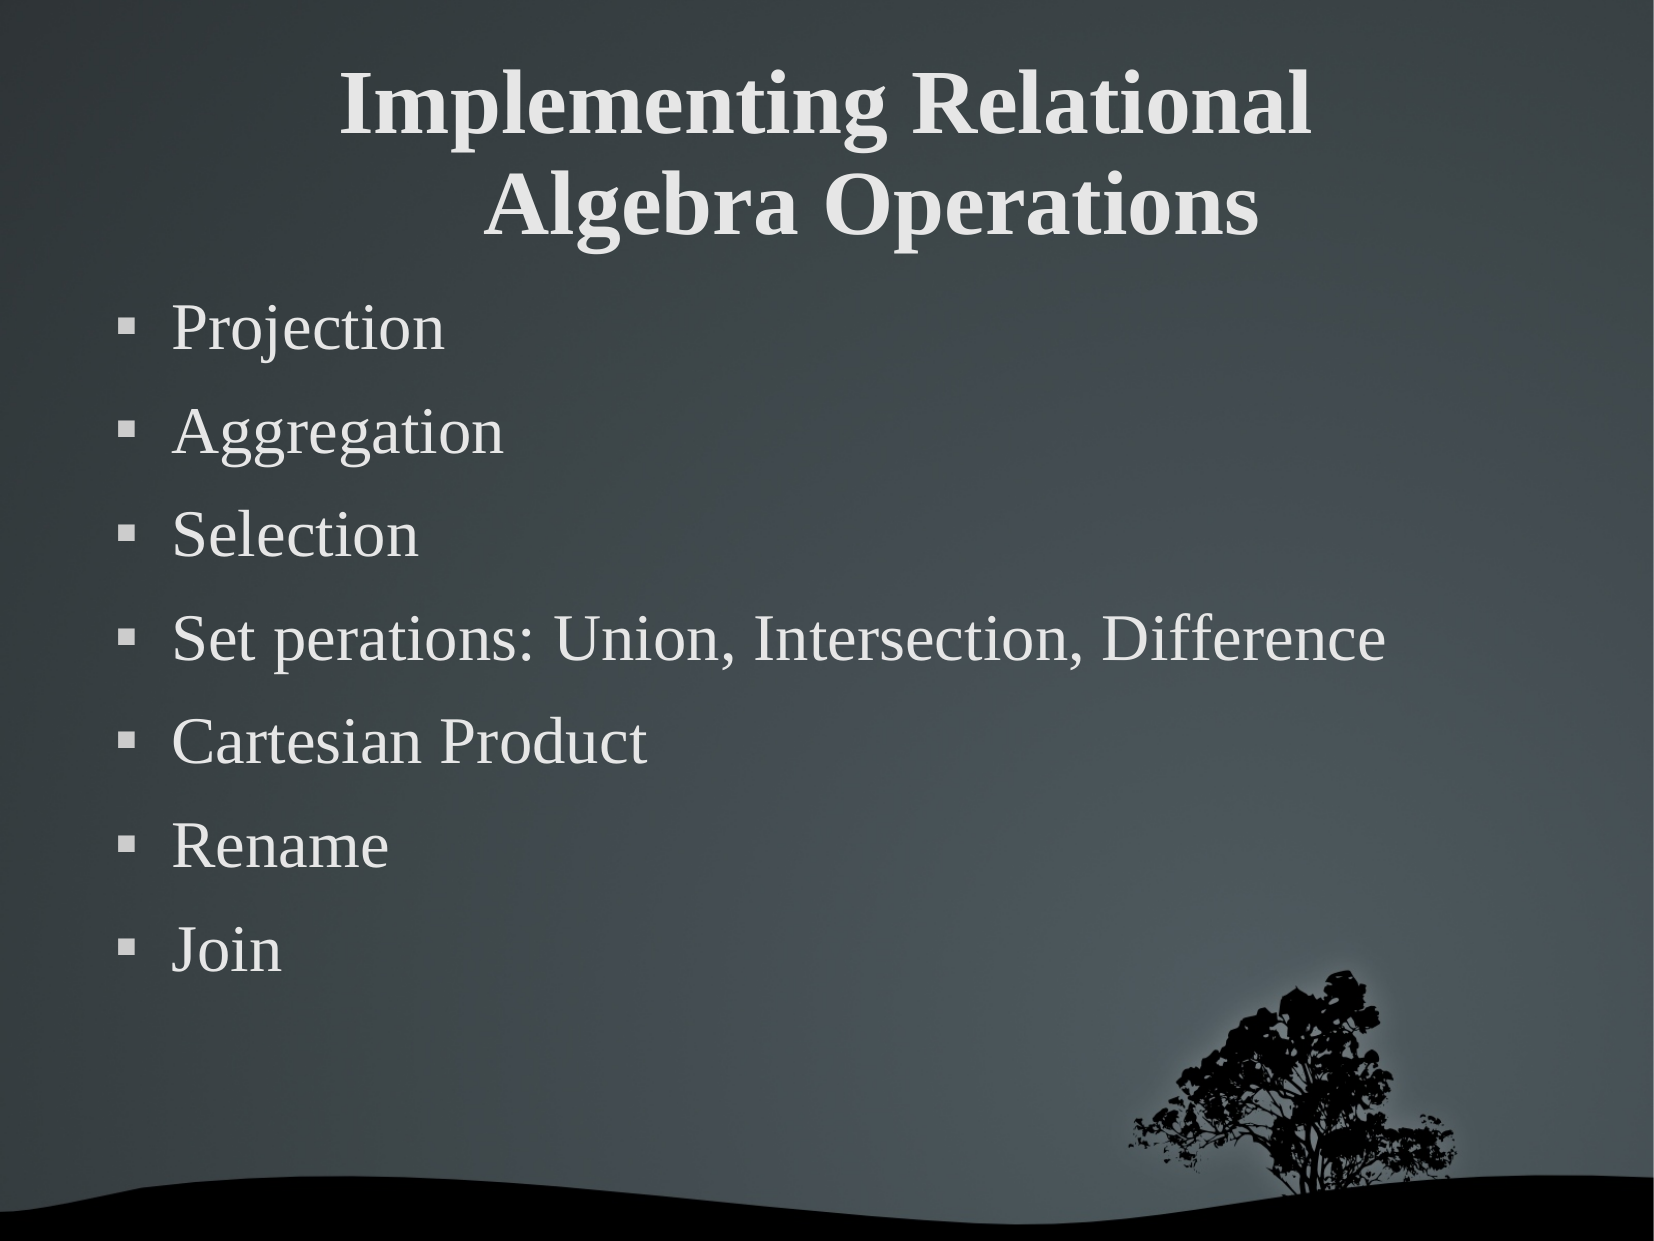

# Implementing Relational Algebra Operations
Projection
Aggregation
Selection
Set perations: Union, Intersection, Difference
Cartesian Product
Rename
Join